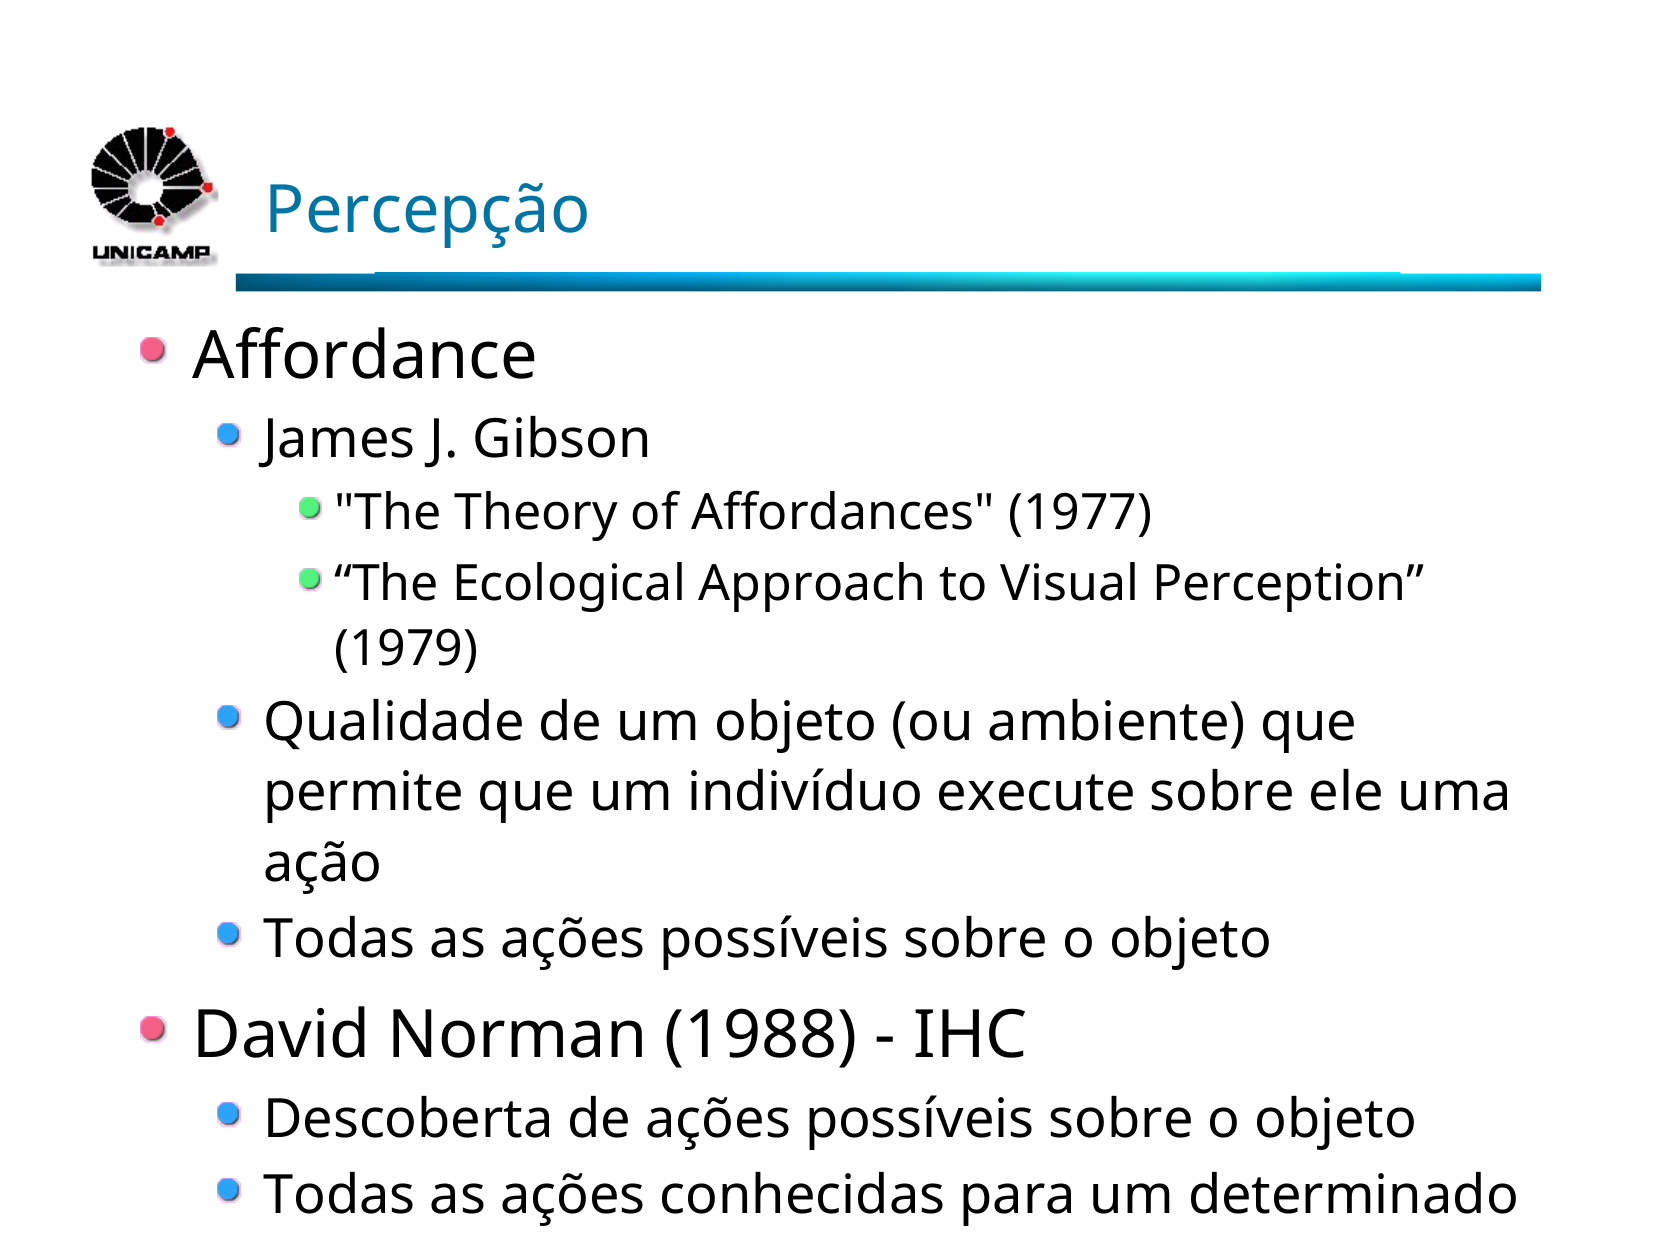

# Percepção
Affordance
James J. Gibson
"The Theory of Affordances" (1977)
“The Ecological Approach to Visual Perception” (1979)
Qualidade de um objeto (ou ambiente) que permite que um indivíduo execute sobre ele uma ação
Todas as ações possíveis sobre o objeto
David Norman (1988) - IHC
Descoberta de ações possíveis sobre o objeto
Todas as ações conhecidas para um determinado tipo de objeto